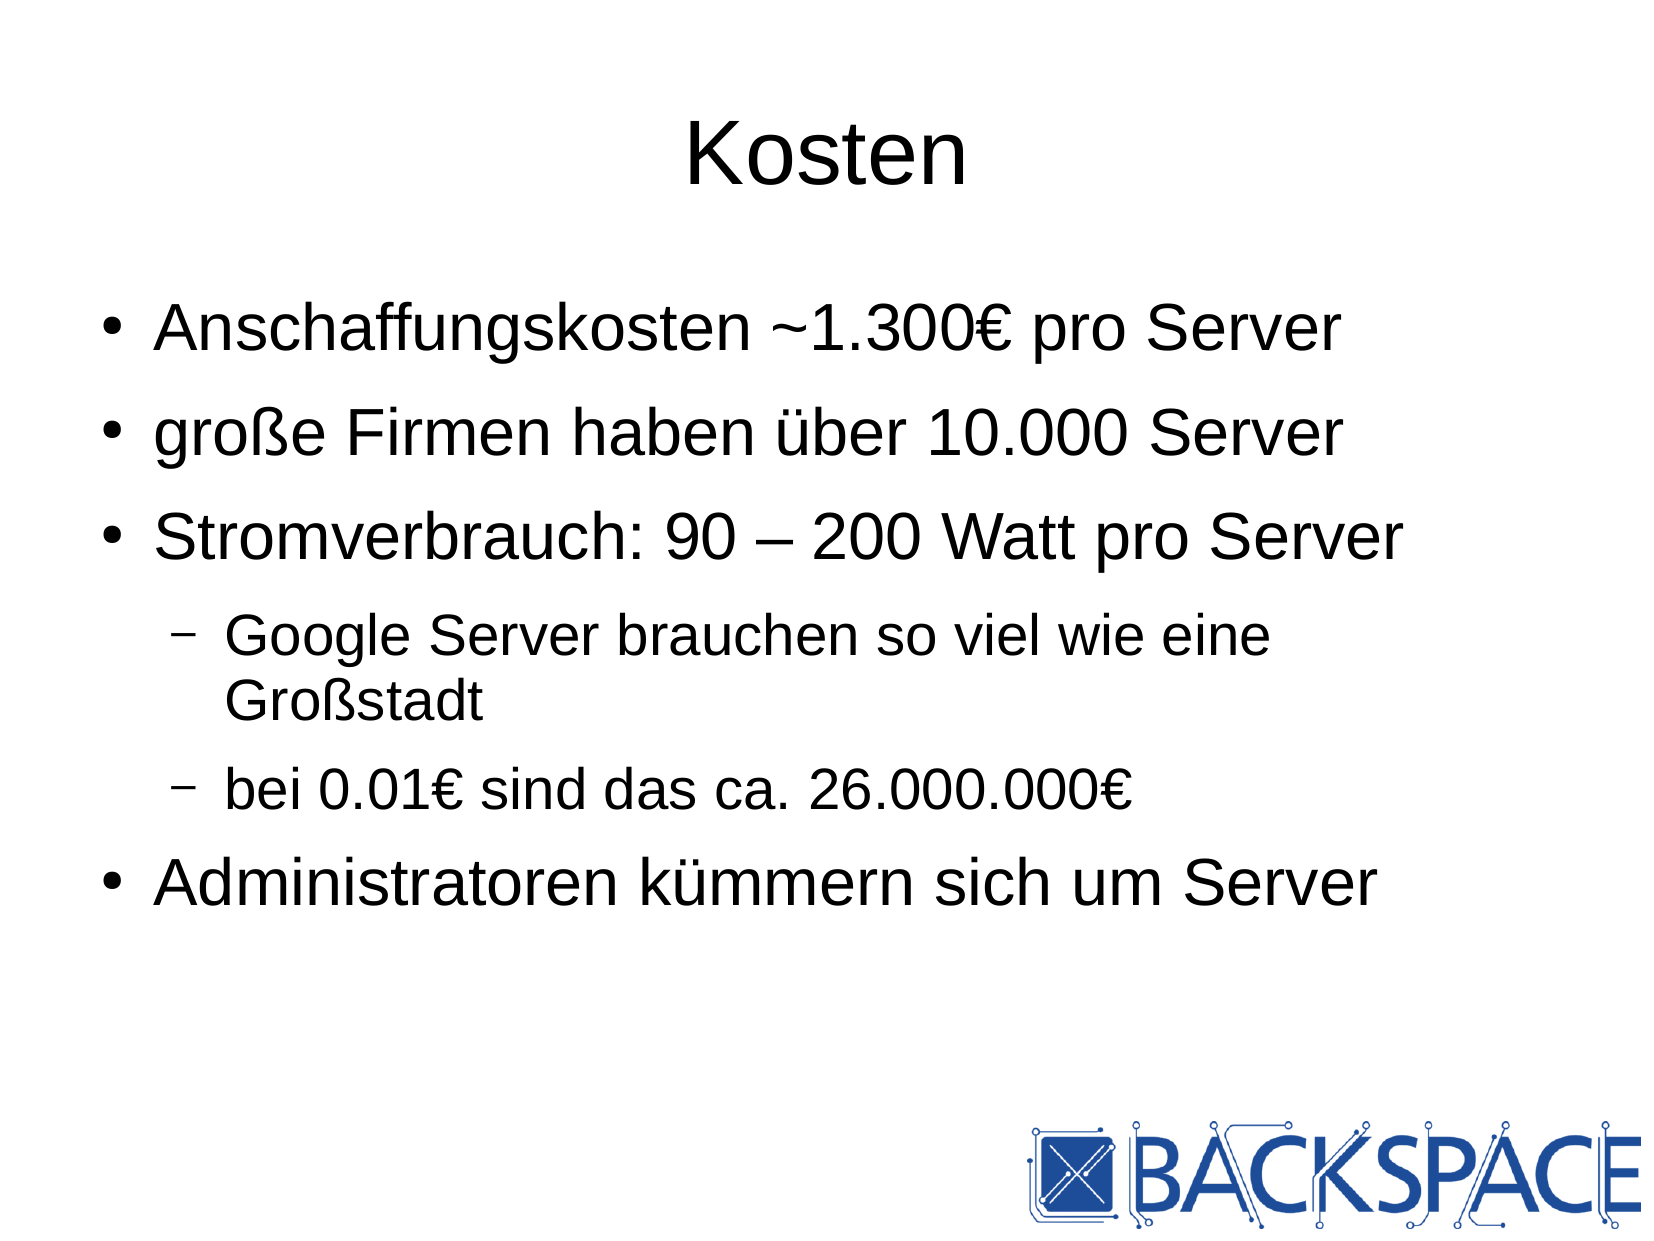

# Kosten
Anschaffungskosten ~1.300€ pro Server
große Firmen haben über 10.000 Server
Stromverbrauch: 90 – 200 Watt pro Server
Google Server brauchen so viel wie eine Großstadt
bei 0.01€ sind das ca. 26.000.000€
Administratoren kümmern sich um Server